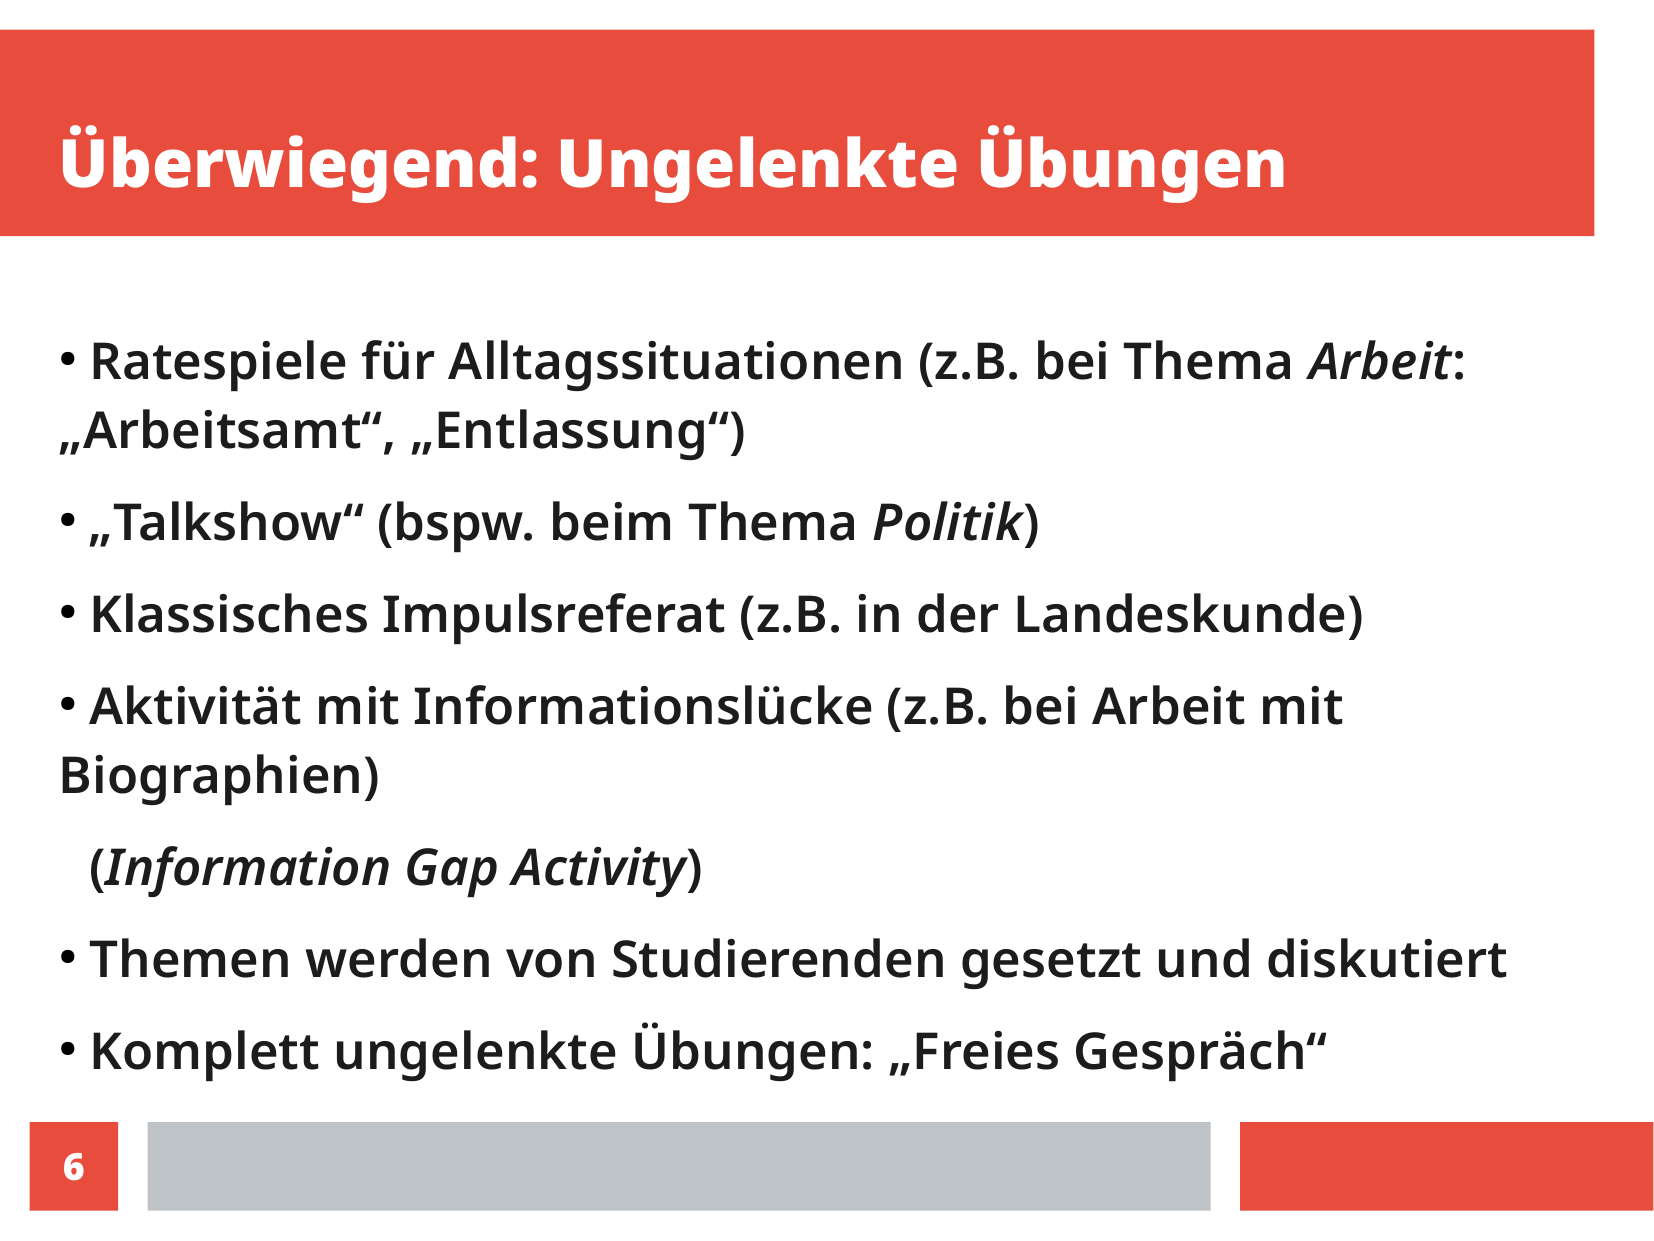

# Überwiegend: Ungelenkte Übungen
 Ratespiele für Alltagssituationen (z.B. bei Thema Arbeit: „Arbeitsamt“, „Entlassung“)
 „Talkshow“ (bspw. beim Thema Politik)
 Klassisches Impulsreferat (z.B. in der Landeskunde)
 Aktivität mit Informationslücke (z.B. bei Arbeit mit Biographien)
 (Information Gap Activity)
 Themen werden von Studierenden gesetzt und diskutiert
 Komplett ungelenkte Übungen: „Freies Gespräch“
6